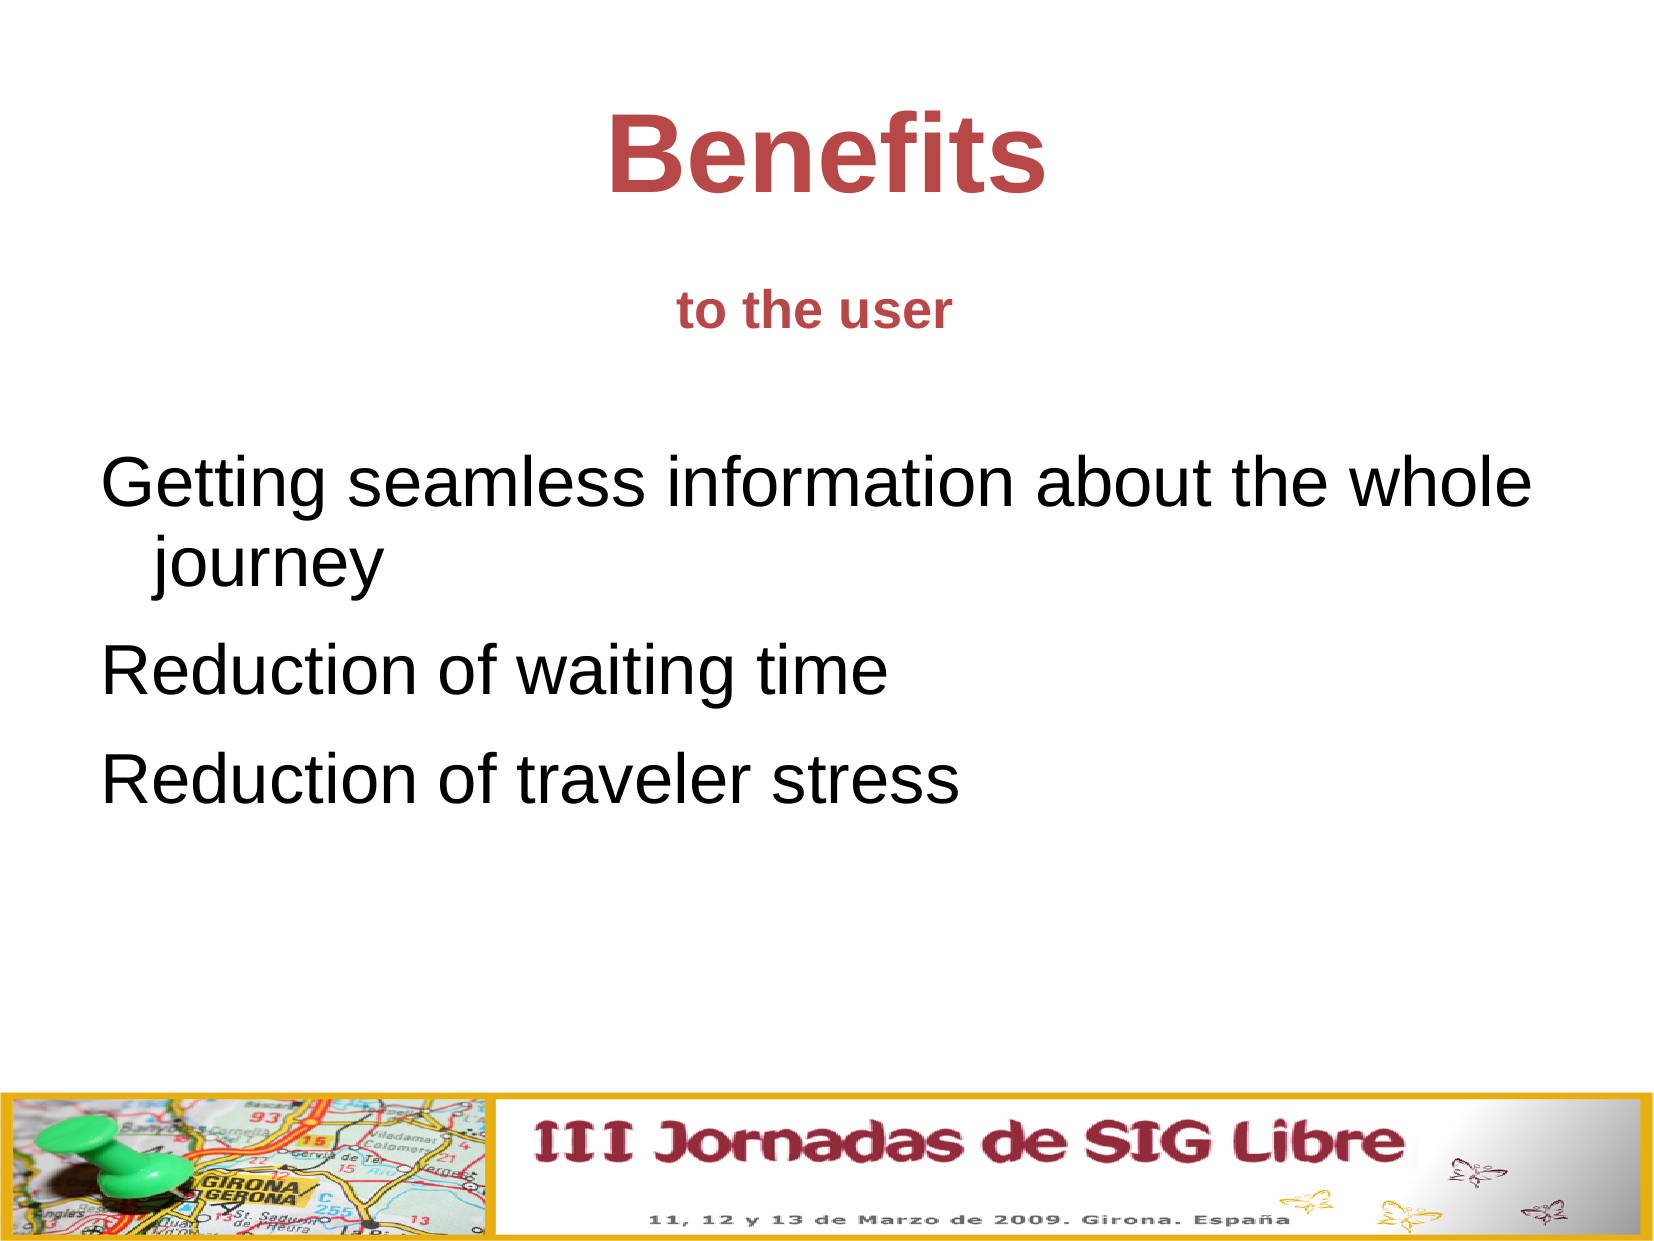

# Benefits
to the user
Getting seamless information about the whole journey
Reduction of waiting time
Reduction of traveler stress